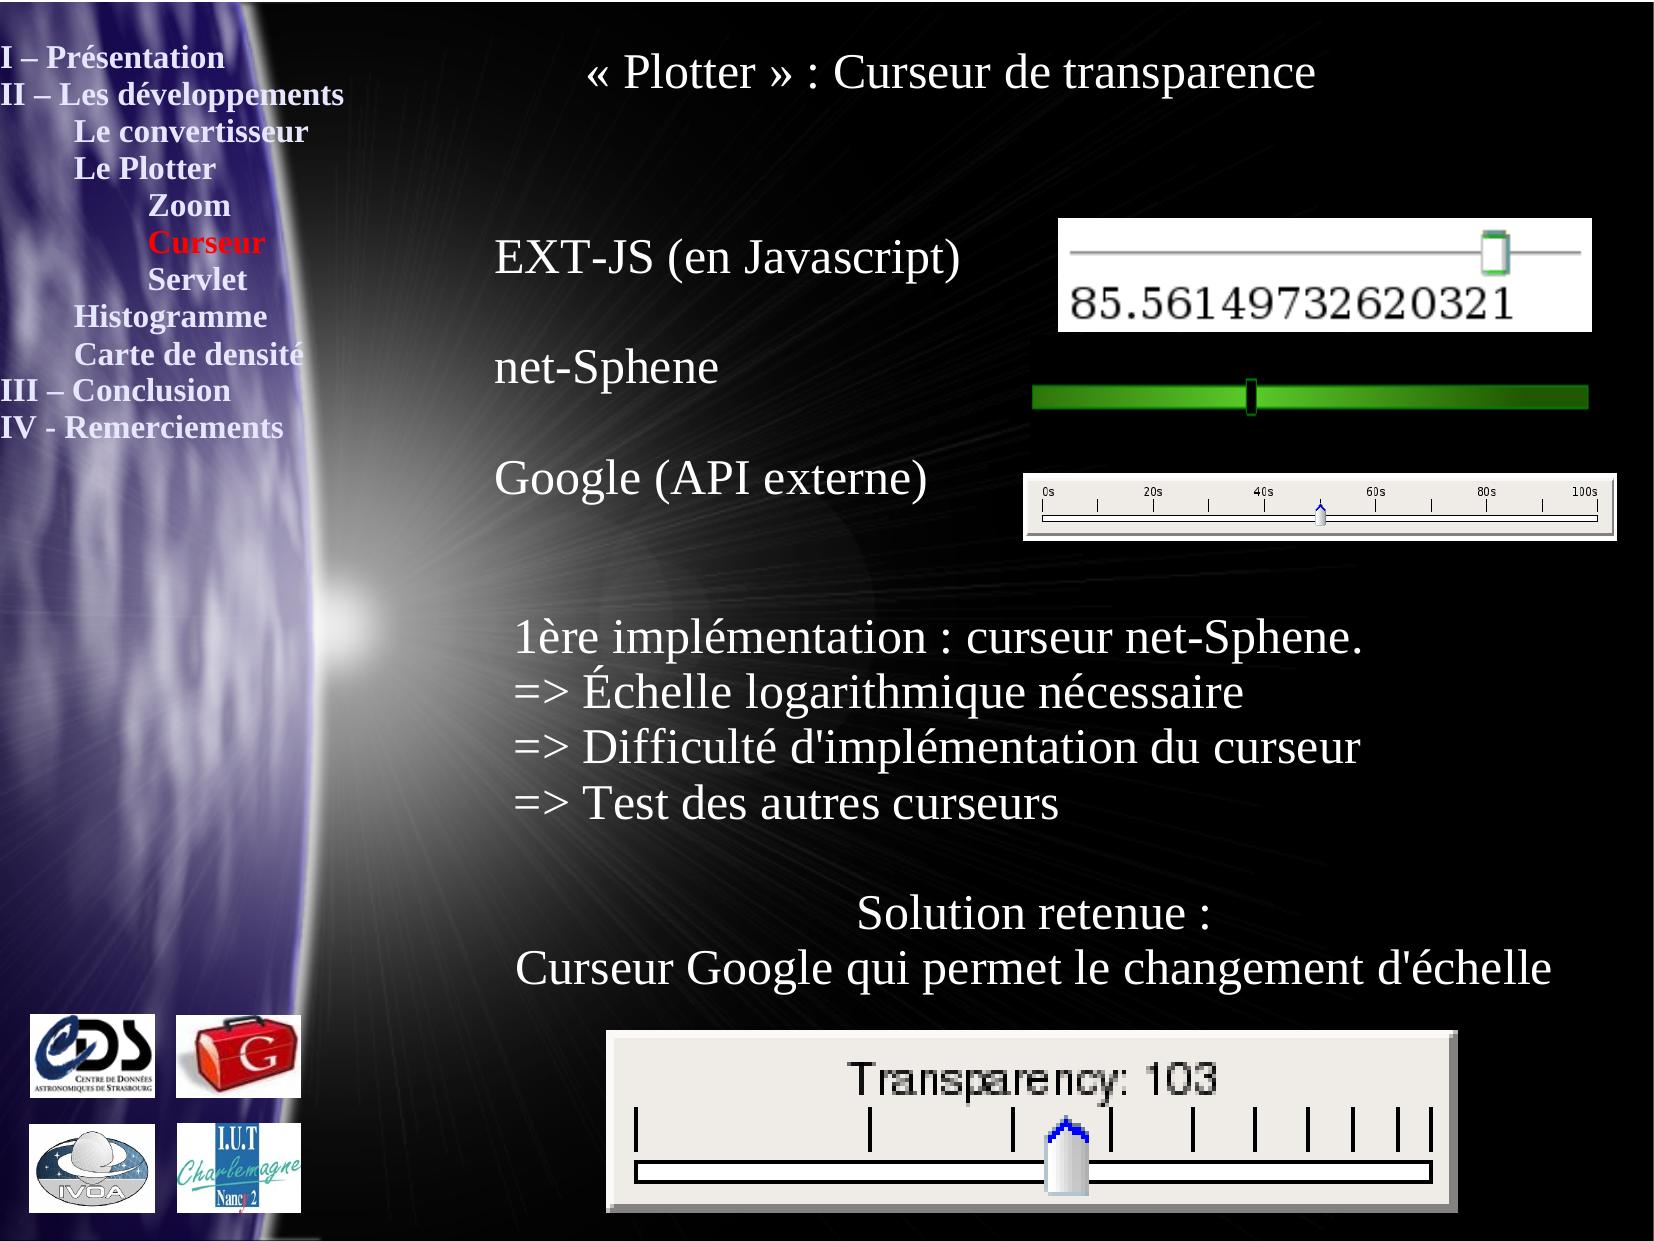

# I – Présentation II – Les développements Le convertisseur Le Plotter Zoom Curseur Servlet Histogramme Carte de densité III – Conclusion IV - Remerciements
« Plotter » : Curseur de transparence
EXT-JS (en Javascript)
net-Sphene
Google (API externe)
 1ère implémentation : curseur net-Sphene.
 => Échelle logarithmique nécessaire
 => Difficulté d'implémentation du curseur
 => Test des autres curseurs
Solution retenue :
Curseur Google qui permet le changement d'échelle